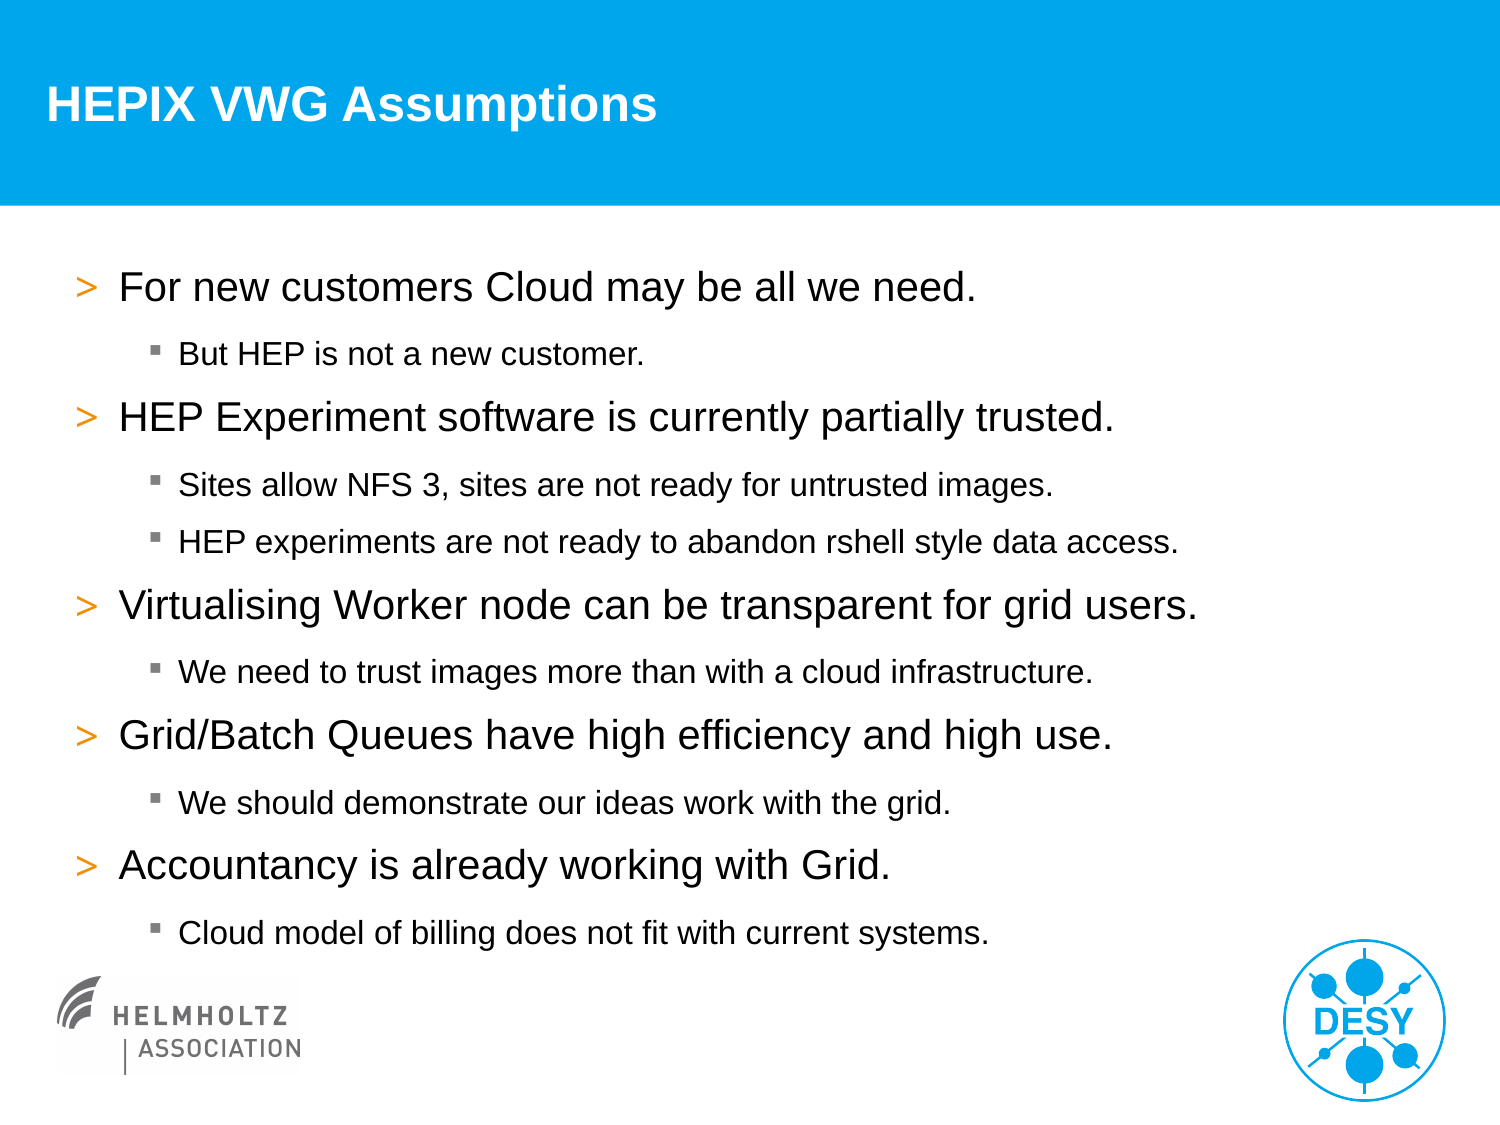

# HEPIX VWG Assumptions
For new customers Cloud may be all we need.
But HEP is not a new customer.
HEP Experiment software is currently partially trusted.
Sites allow NFS 3, sites are not ready for untrusted images.
HEP experiments are not ready to abandon rshell style data access.
Virtualising Worker node can be transparent for grid users.
We need to trust images more than with a cloud infrastructure.
Grid/Batch Queues have high efficiency and high use.
We should demonstrate our ideas work with the grid.
Accountancy is already working with Grid.
Cloud model of billing does not fit with current systems.